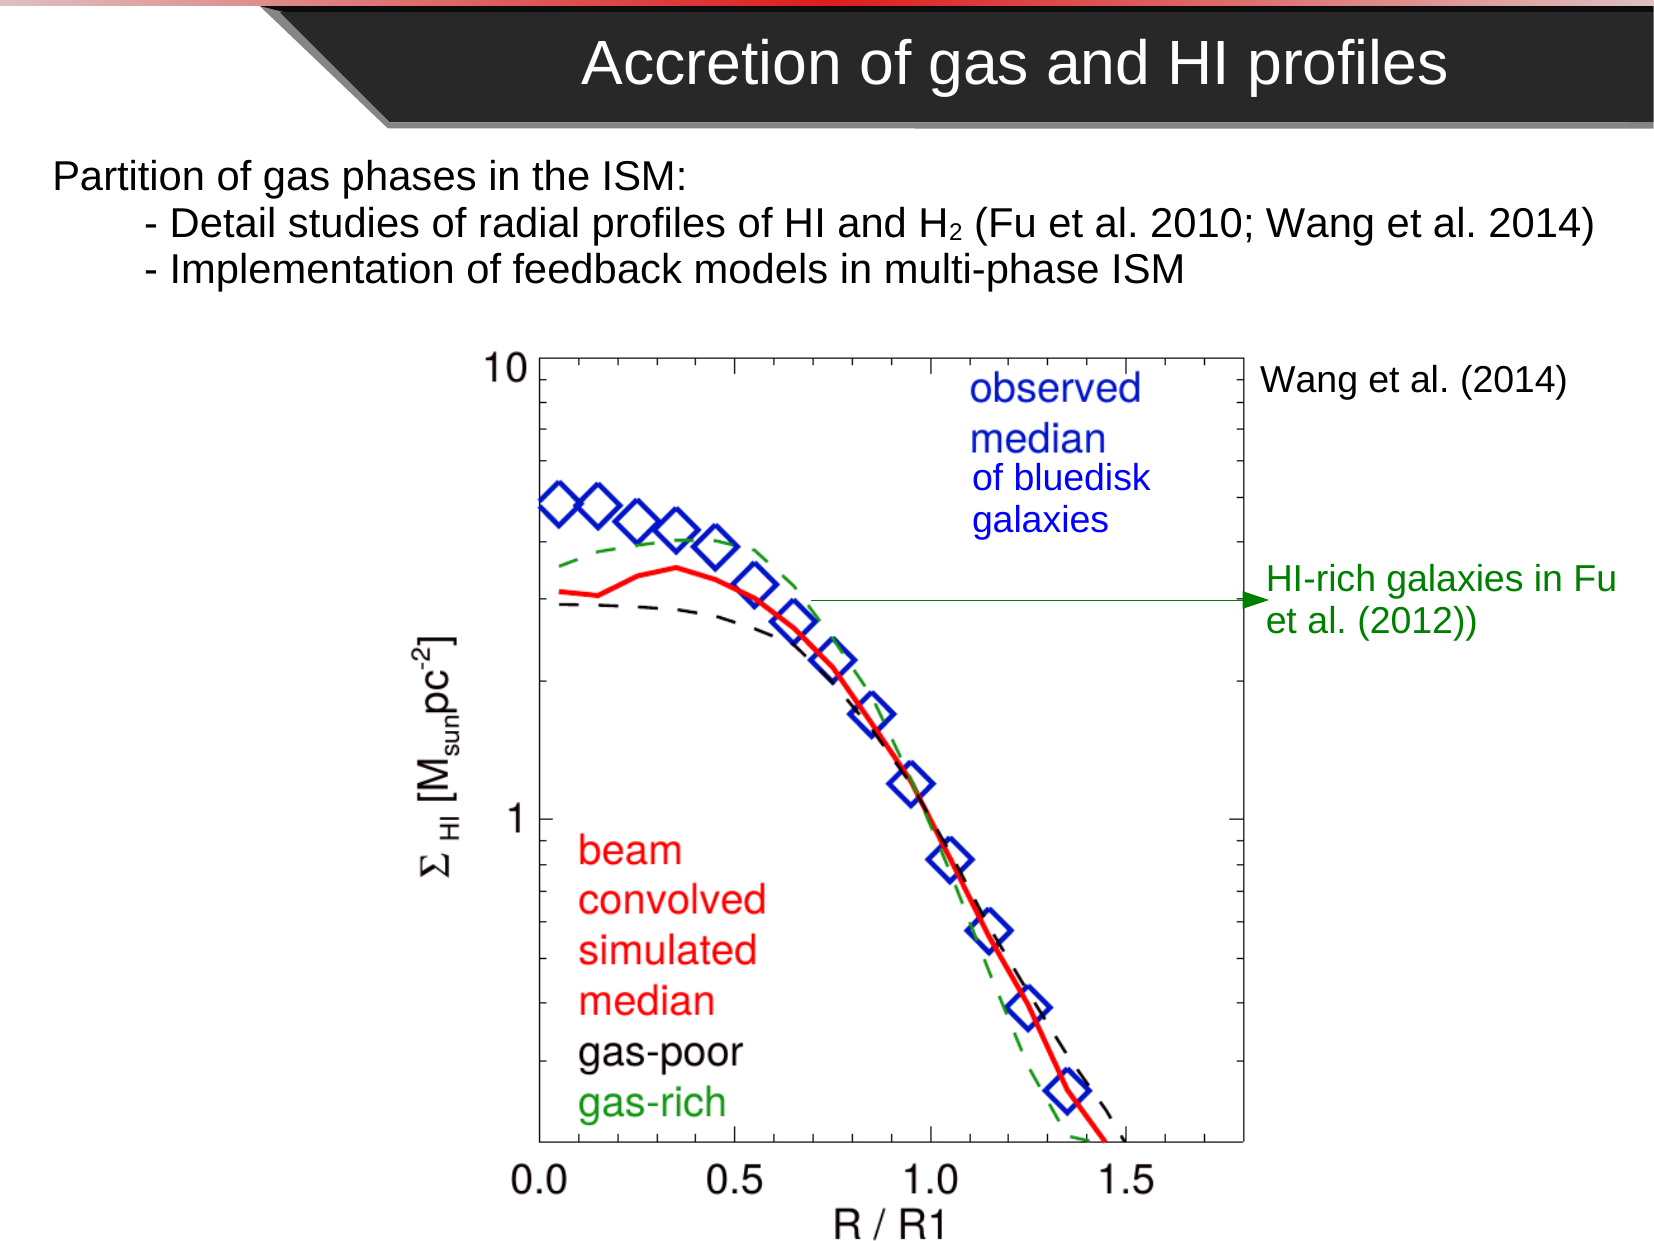

# Accretion of gas and HI profiles
Partition of gas phases in the ISM:
 - Detail studies of radial profiles of HI and H2 (Fu et al. 2010; Wang et al. 2014)
 - Implementation of feedback models in multi-phase ISM
Wang et al. (2014)
of bluedisk galaxies
HI-rich galaxies in Fu et al. (2012))